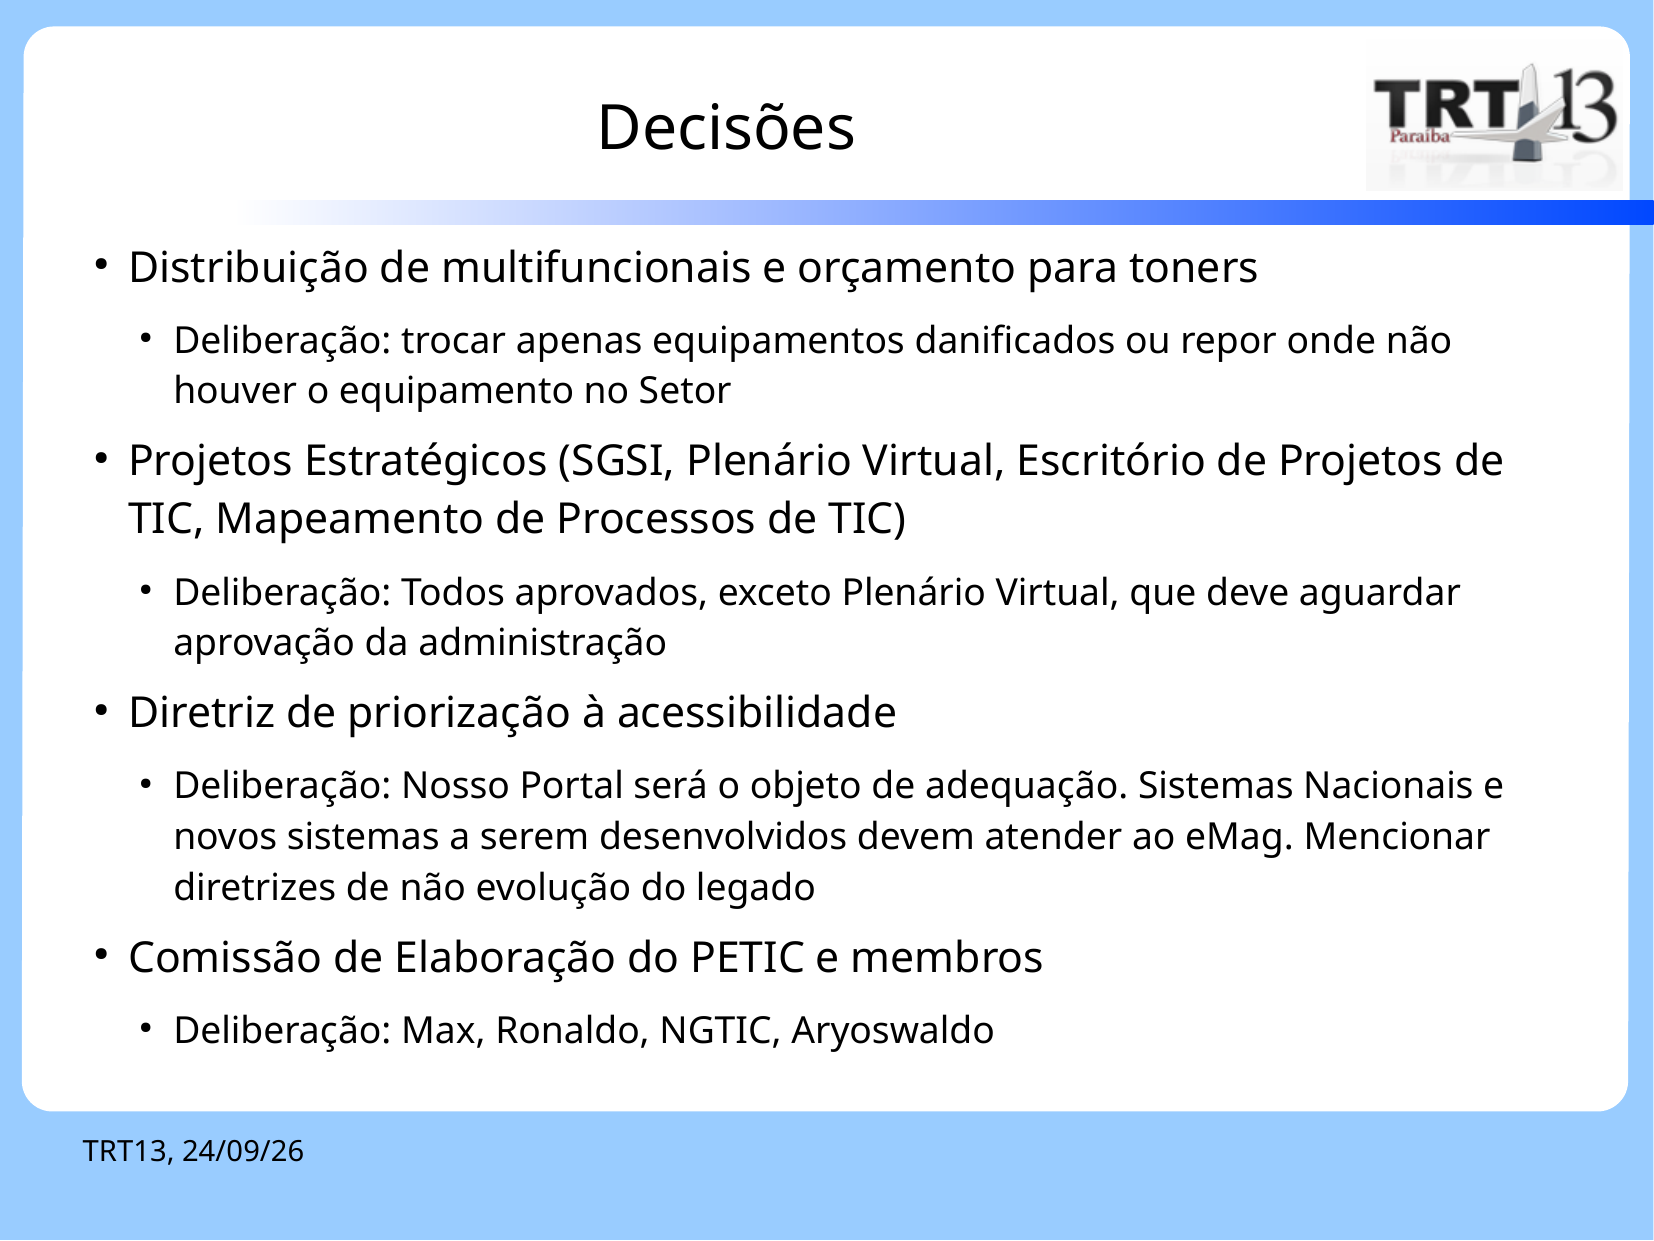

# Decisões
Distribuição de multifuncionais e orçamento para toners
Deliberação: trocar apenas equipamentos danificados ou repor onde não houver o equipamento no Setor
Projetos Estratégicos (SGSI, Plenário Virtual, Escritório de Projetos de TIC, Mapeamento de Processos de TIC)
Deliberação: Todos aprovados, exceto Plenário Virtual, que deve aguardar aprovação da administração
Diretriz de priorização à acessibilidade
Deliberação: Nosso Portal será o objeto de adequação. Sistemas Nacionais e novos sistemas a serem desenvolvidos devem atender ao eMag. Mencionar diretrizes de não evolução do legado
Comissão de Elaboração do PETIC e membros
Deliberação: Max, Ronaldo, NGTIC, Aryoswaldo